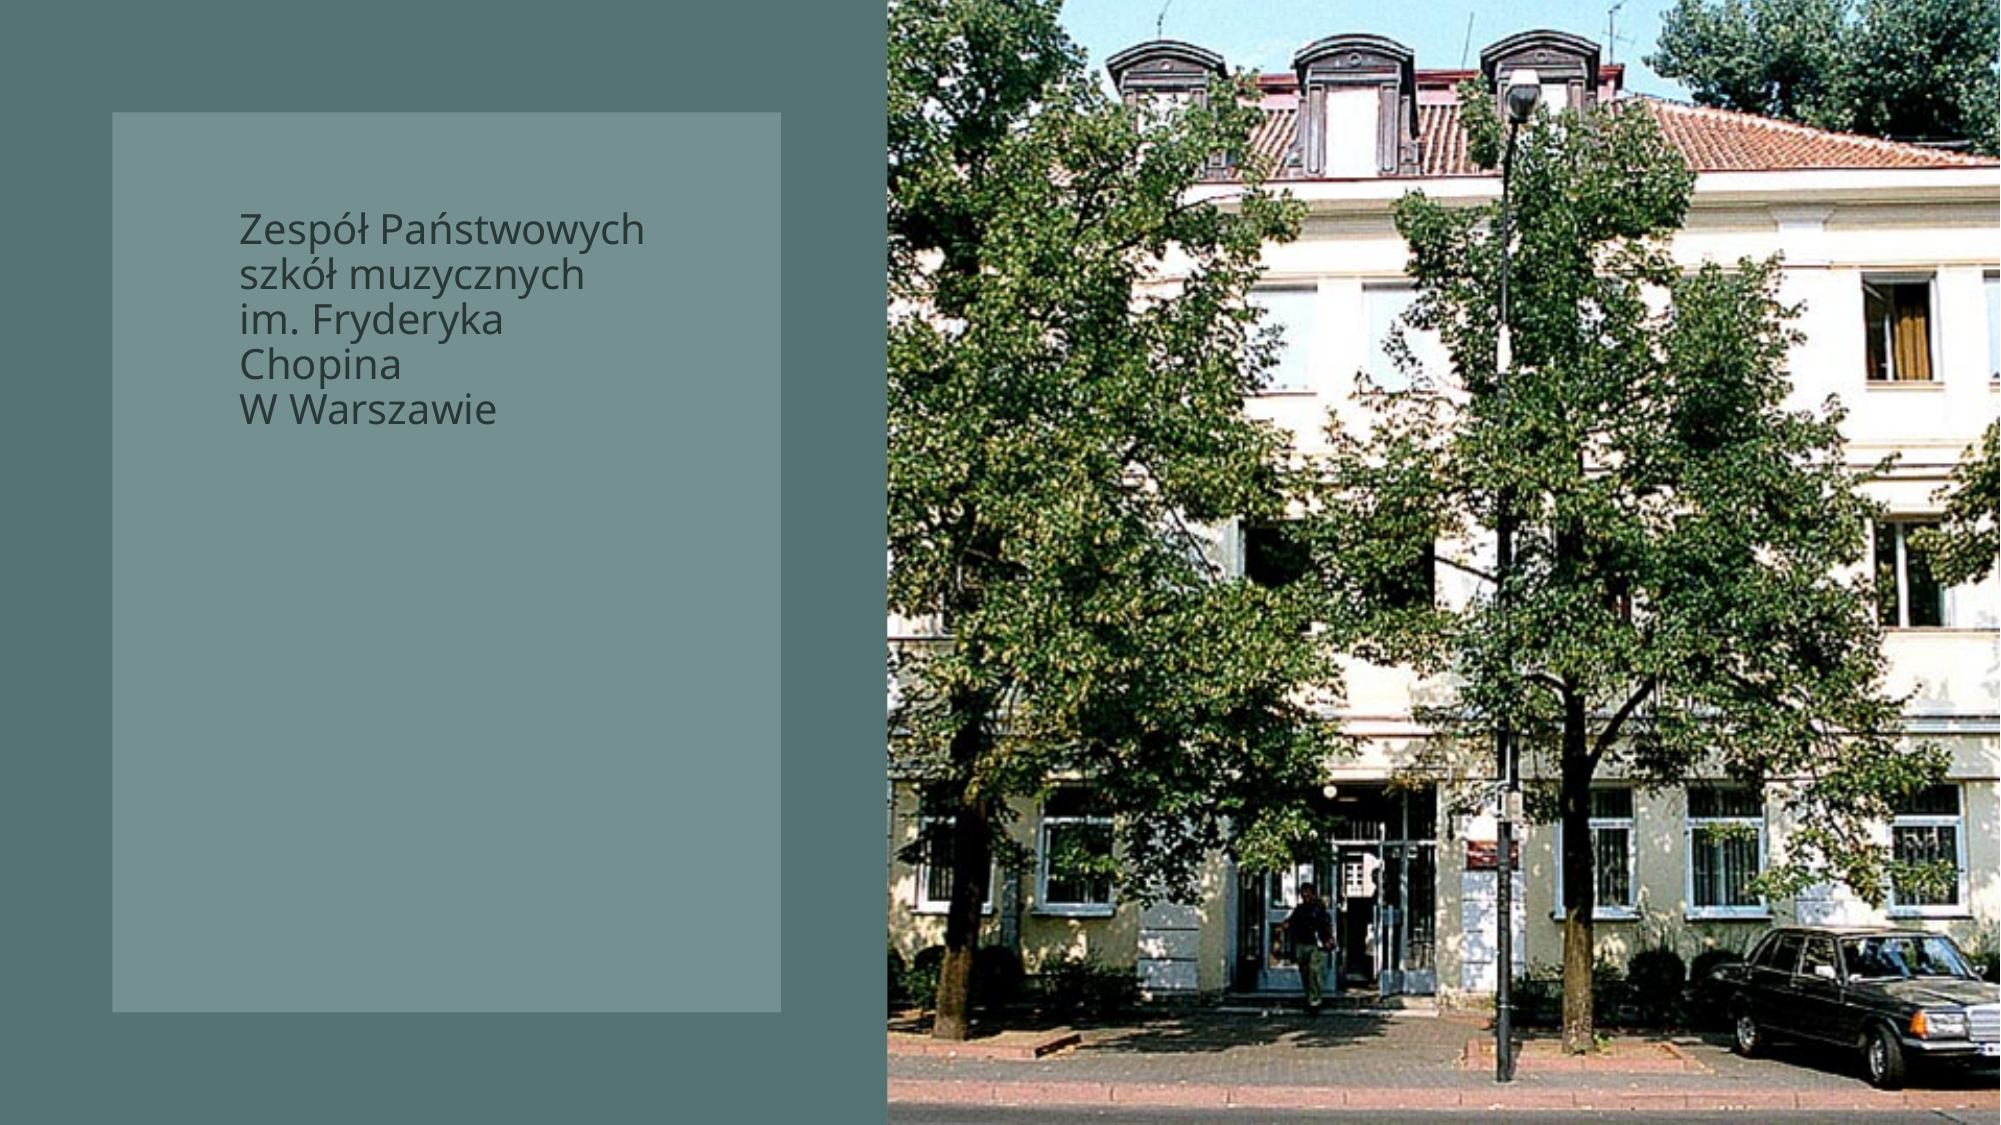

# Zespół Państwowych szkół muzycznych im. Fryderyka Chopina W Warszawie